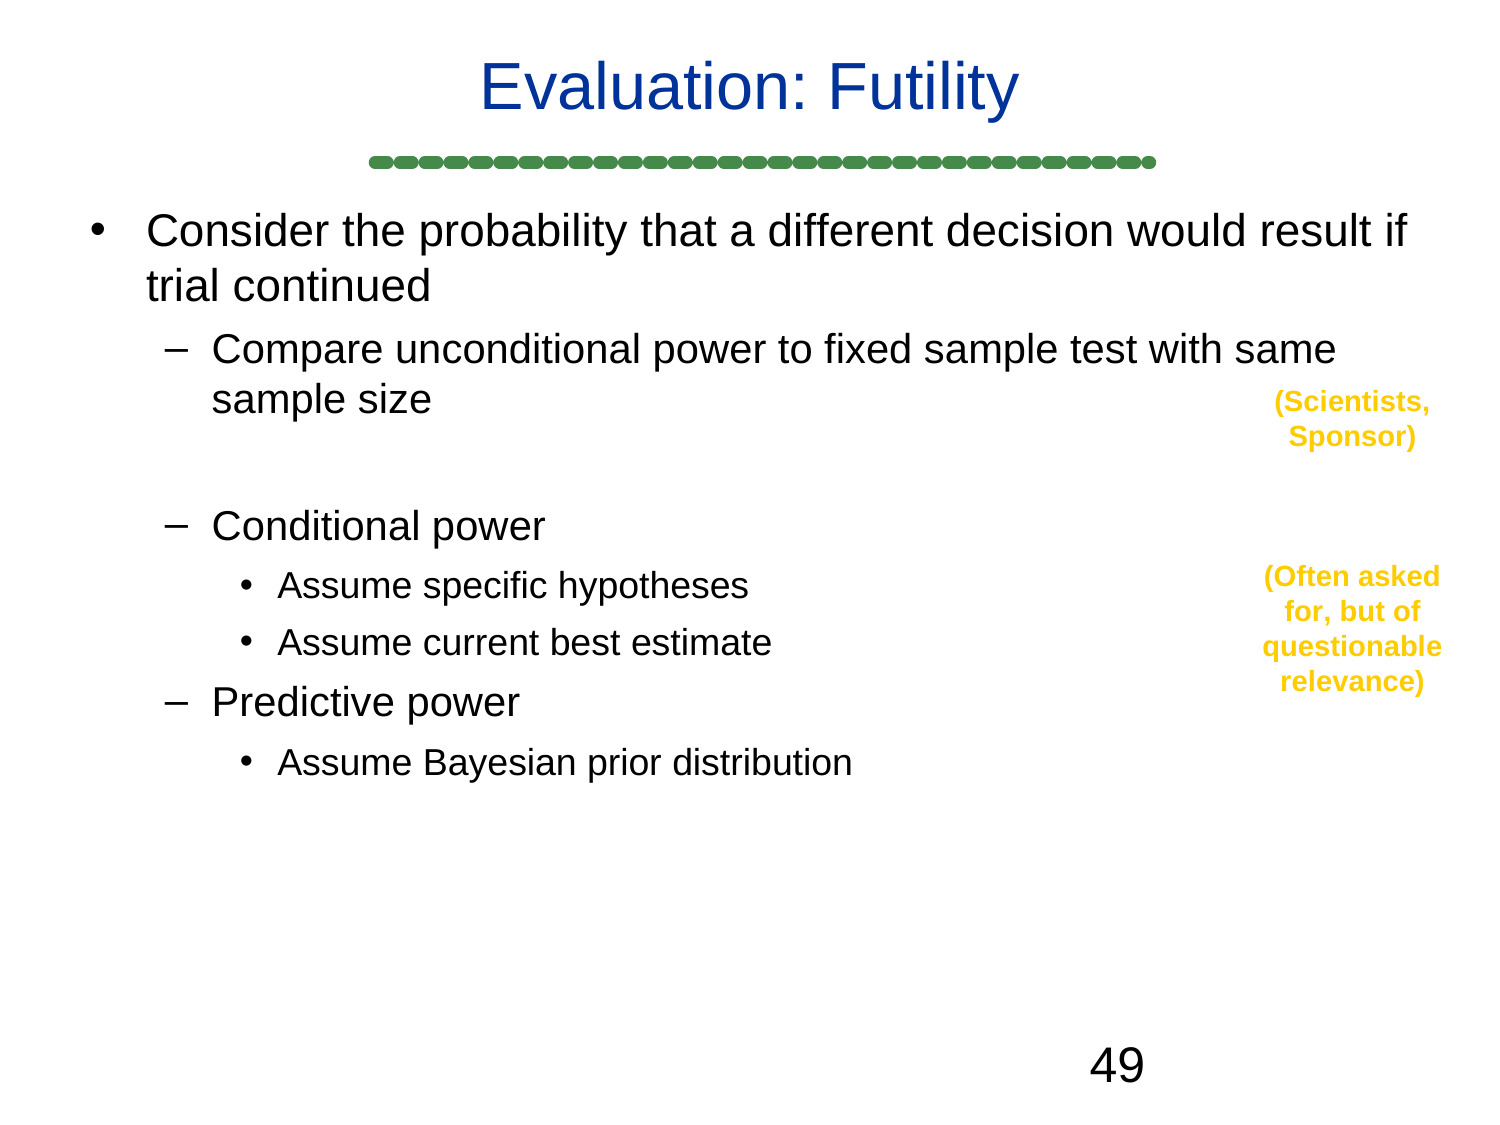

# Evaluation: Futility
Consider the probability that a different decision would result if trial continued
Compare unconditional power to fixed sample test with same sample size
Conditional power
Assume specific hypotheses
Assume current best estimate
Predictive power
Assume Bayesian prior distribution
(Scientists,
Sponsor)
(Often asked for, but of questionable relevance)
49